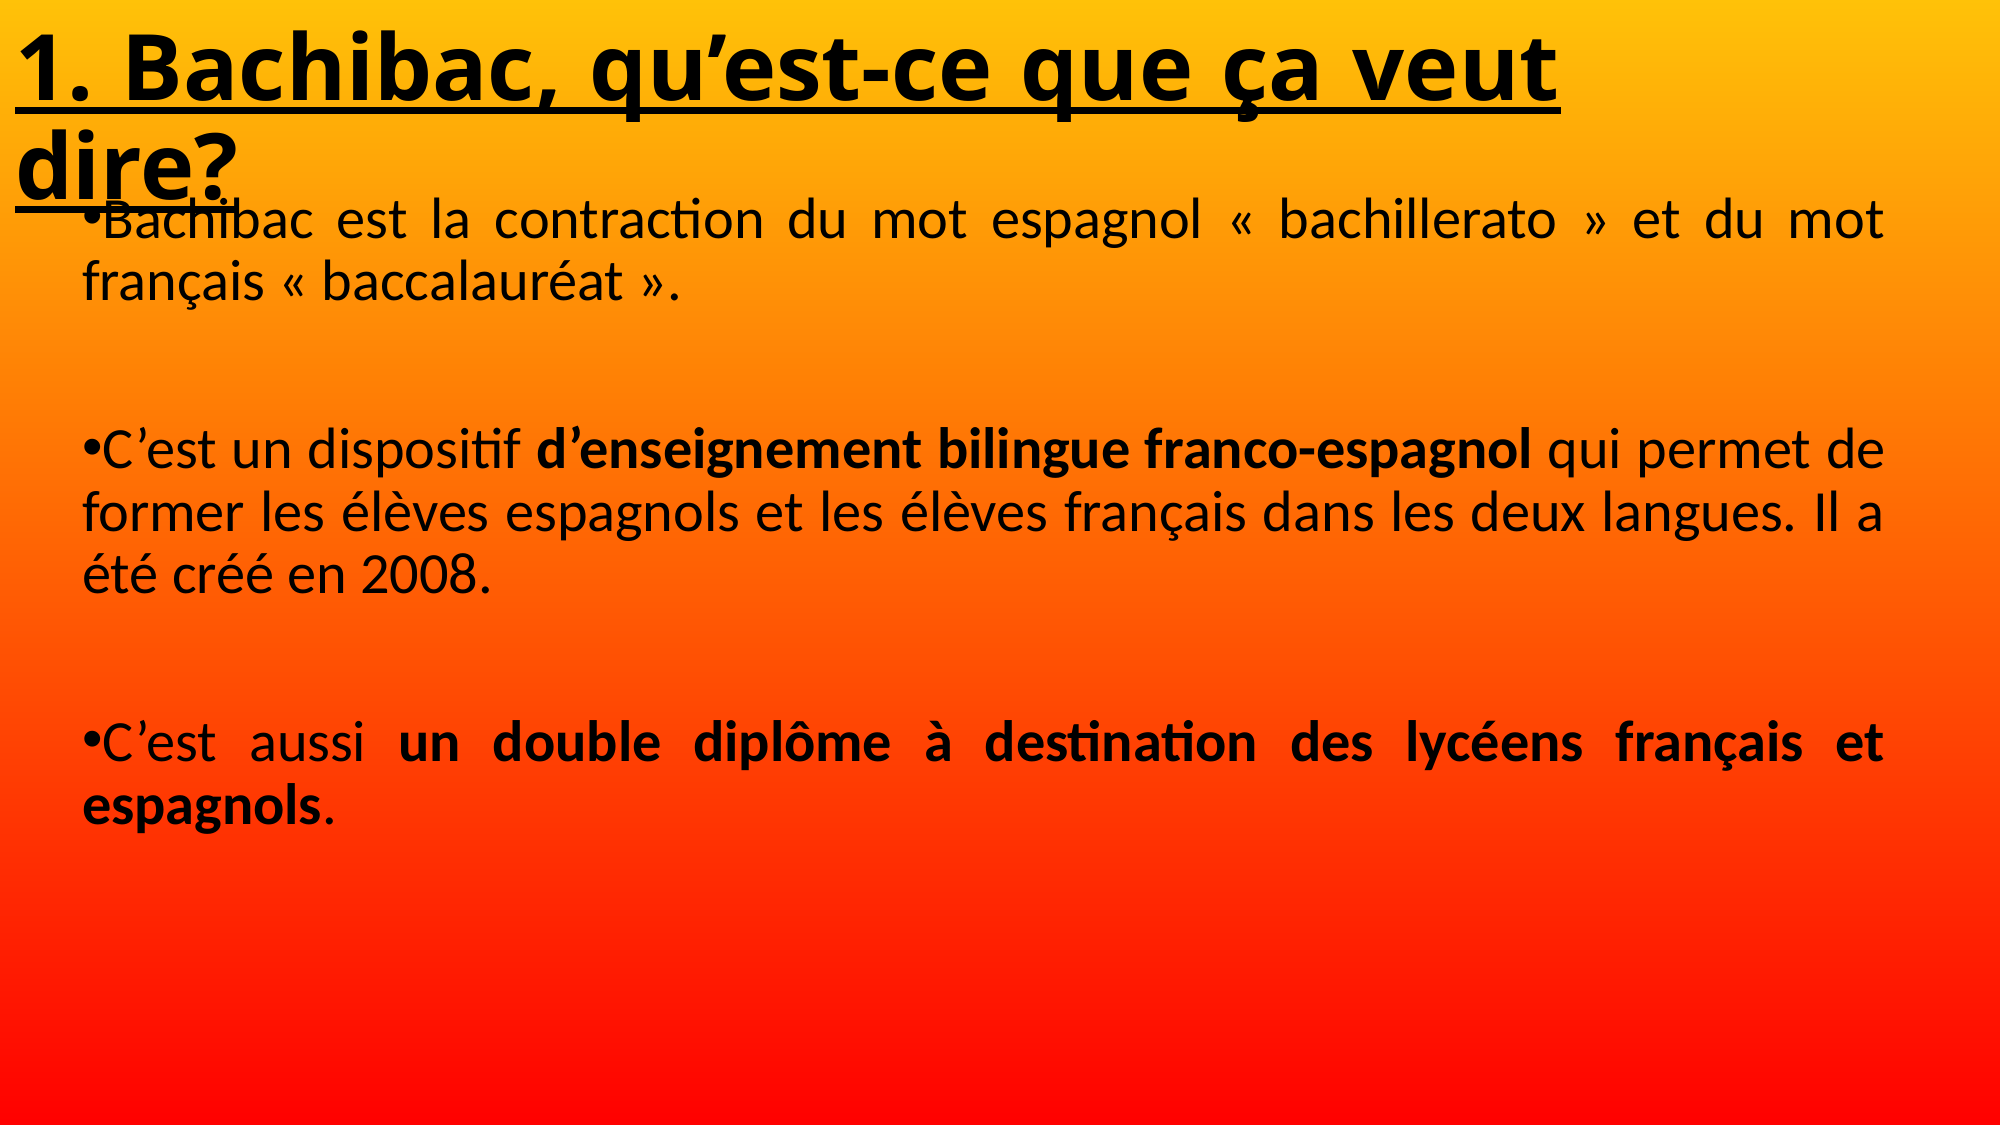

# 1. Bachibac, qu’est-ce que ça veut dire?
Bachibac est la contraction du mot espagnol « bachillerato » et du mot français « baccalauréat ».
C’est un dispositif d’enseignement bilingue franco-espagnol qui permet de former les élèves espagnols et les élèves français dans les deux langues. Il a été créé en 2008.
C’est aussi un double diplôme à destination des lycéens français et espagnols.